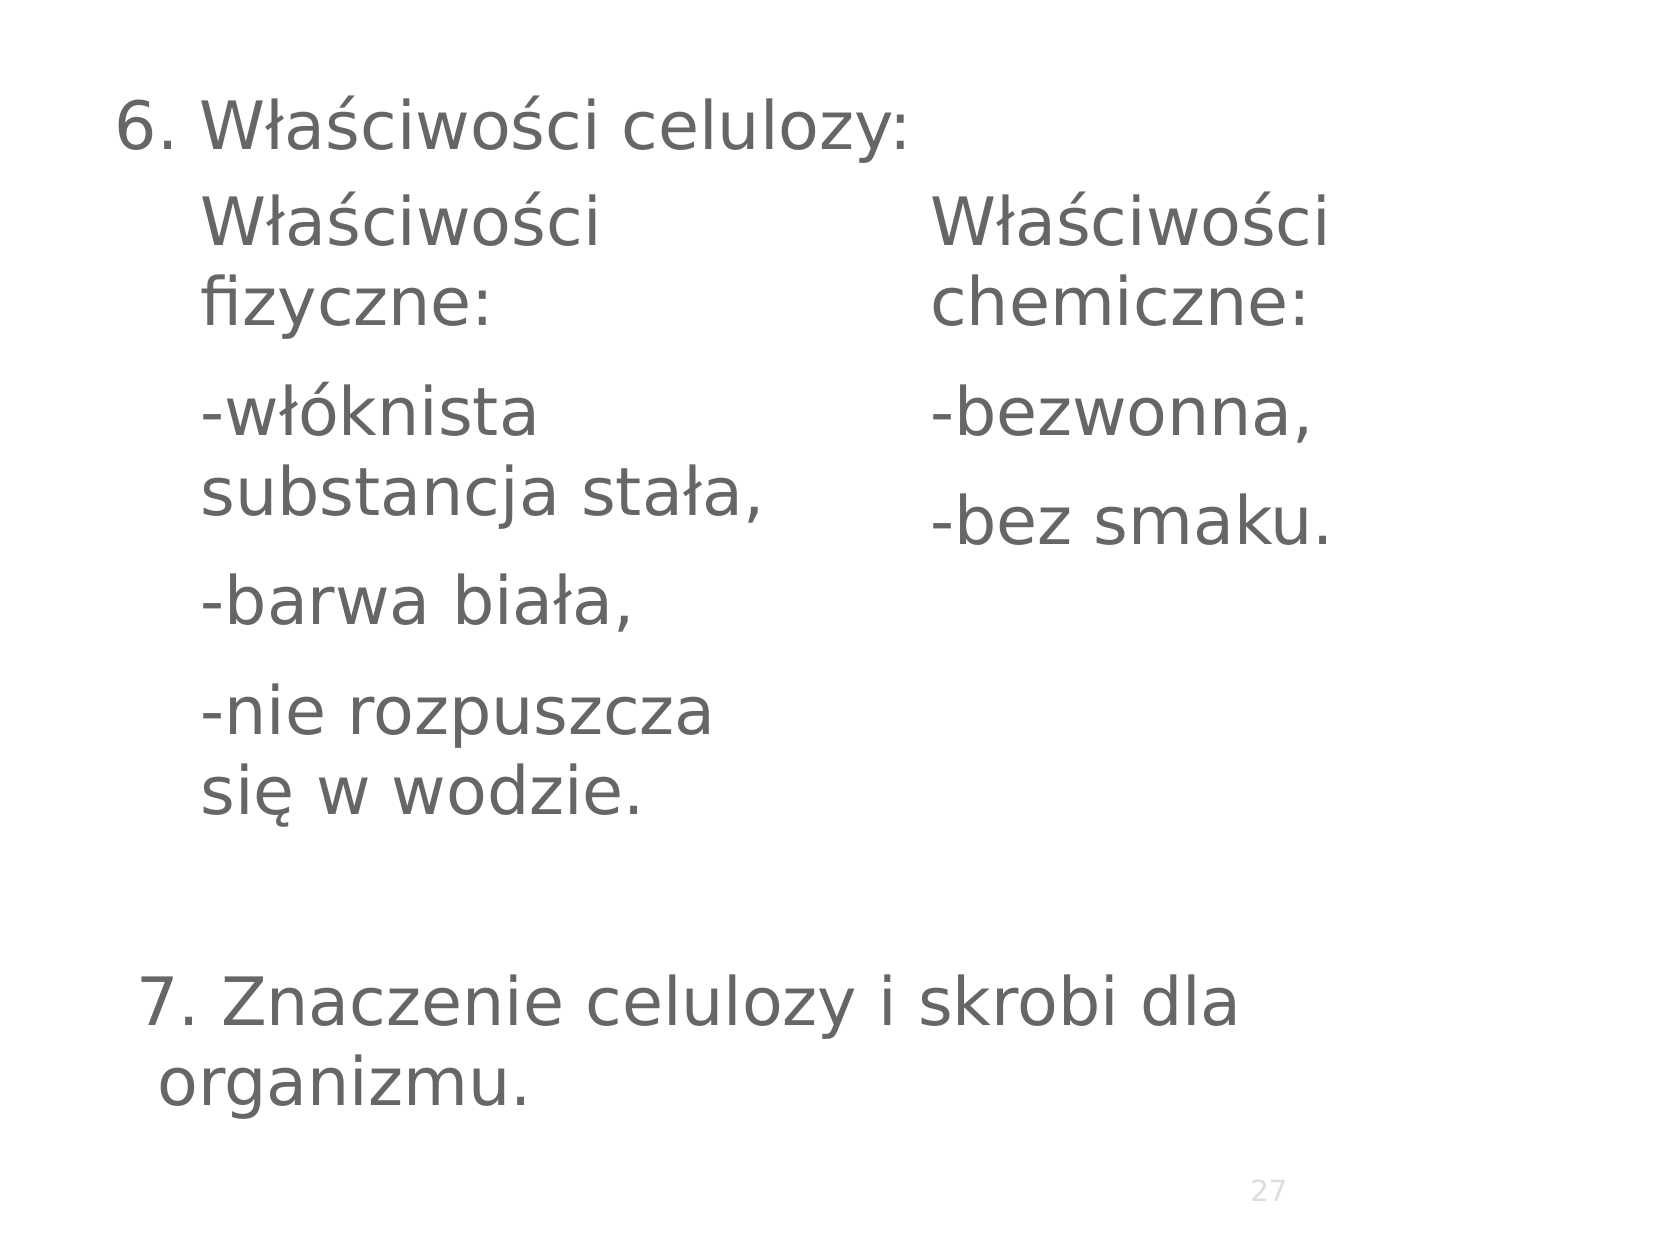

# 6. Właściwości celulozy:
 7. Znaczenie celulozy i skrobi dla organizmu.
Właściwości fizyczne:
-włóknista substancja stała,
-barwa biała,
-nie rozpuszcza się w wodzie.
Właściwości chemiczne:
-bezwonna,
-bez smaku.